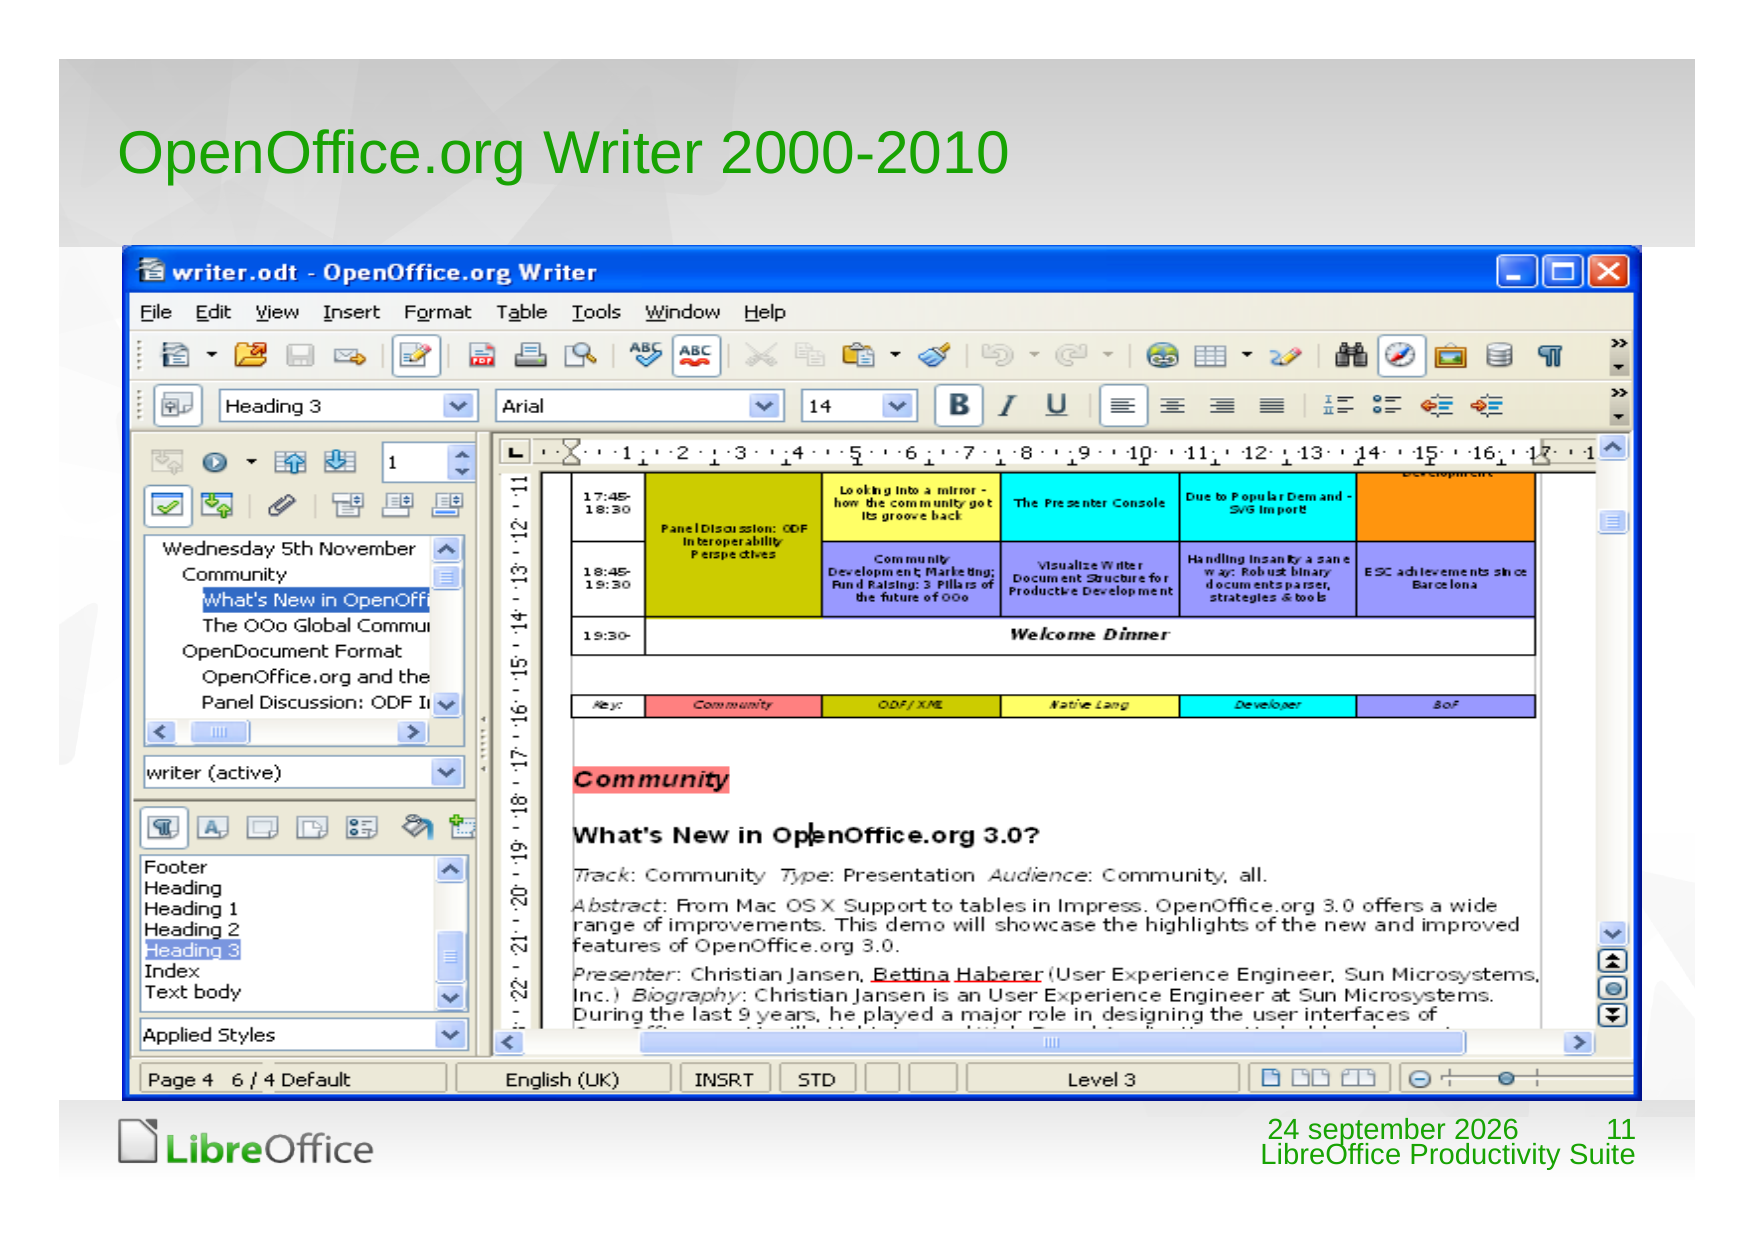

# OpenOffice.org Writer 2000-2010
11
LibreOffice Productivity Suite